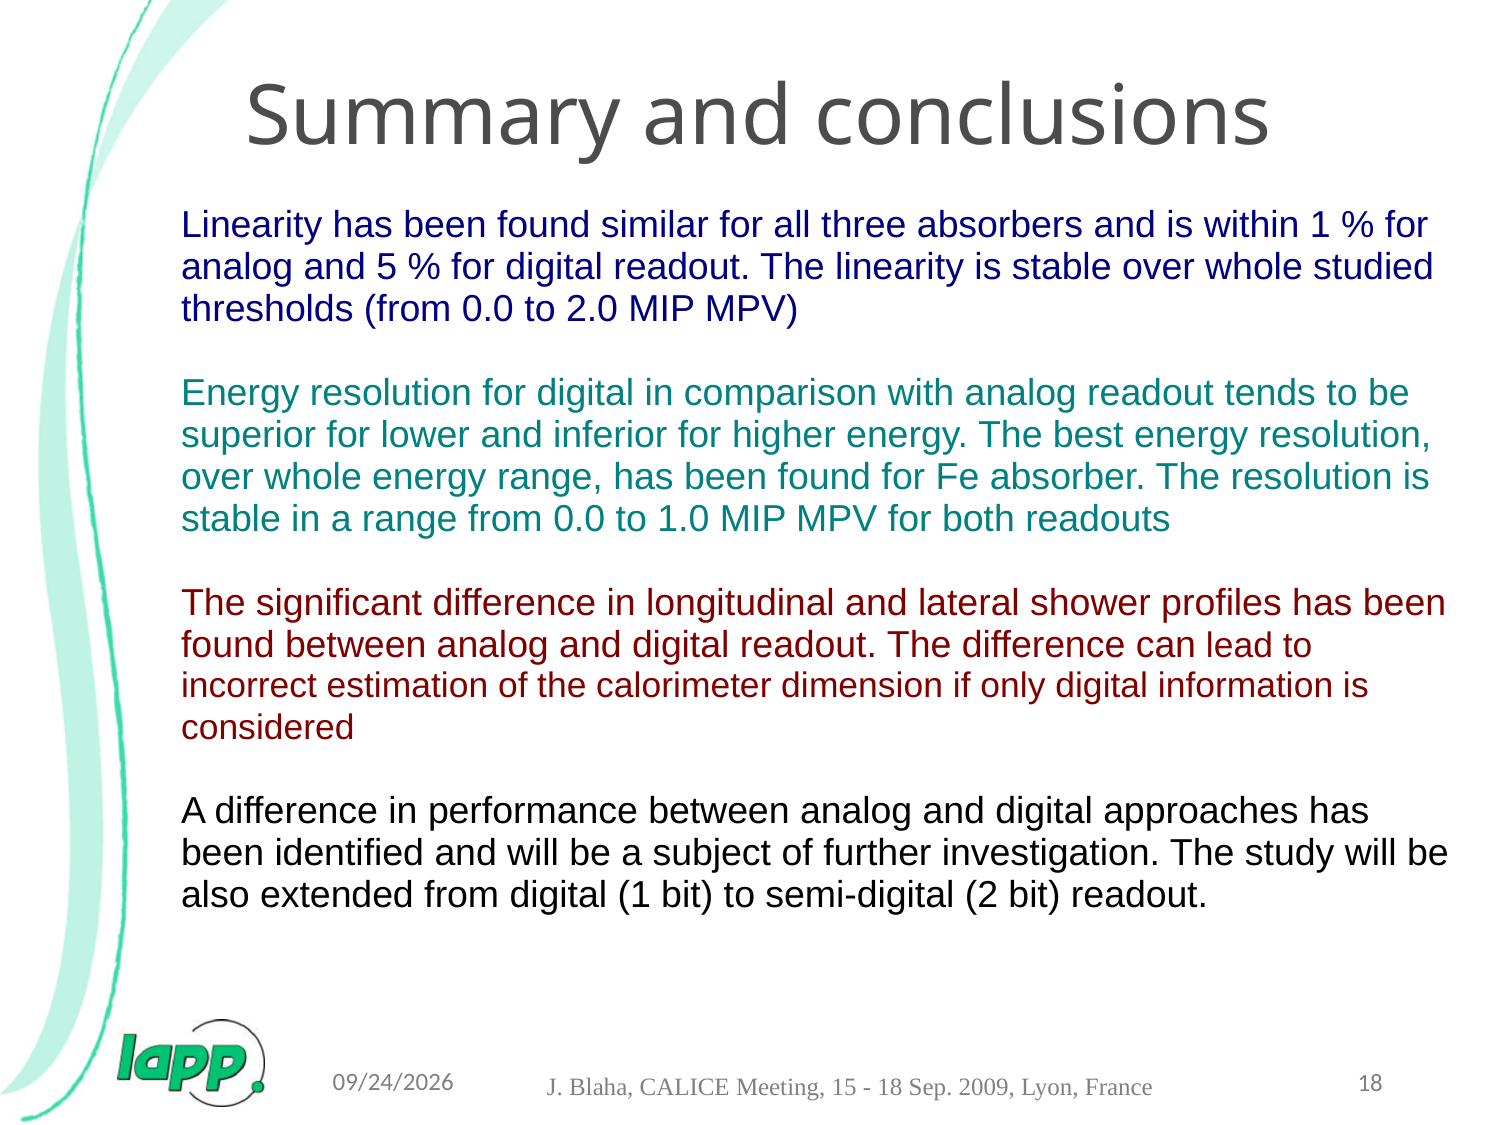

Summary and conclusions
#
Linearity has been found similar for all three absorbers and is within 1 % for analog and 5 % for digital readout. The linearity is stable over whole studied thresholds (from 0.0 to 2.0 MIP MPV)
Energy resolution for digital in comparison with analog readout tends to be superior for lower and inferior for higher energy. The best energy resolution, over whole energy range, has been found for Fe absorber. The resolution is stable in a range from 0.0 to 1.0 MIP MPV for both readouts
The significant difference in longitudinal and lateral shower profiles has been found between analog and digital readout. The difference can lead to incorrect estimation of the calorimeter dimension if only digital information is considered
A difference in performance between analog and digital approaches has been identified and will be a subject of further investigation. The study will be also extended from digital (1 bit) to semi-digital (2 bit) readout.
18
J. Blaha, CALICE Meeting, 15 - 18 Sep. 2009, Lyon, France